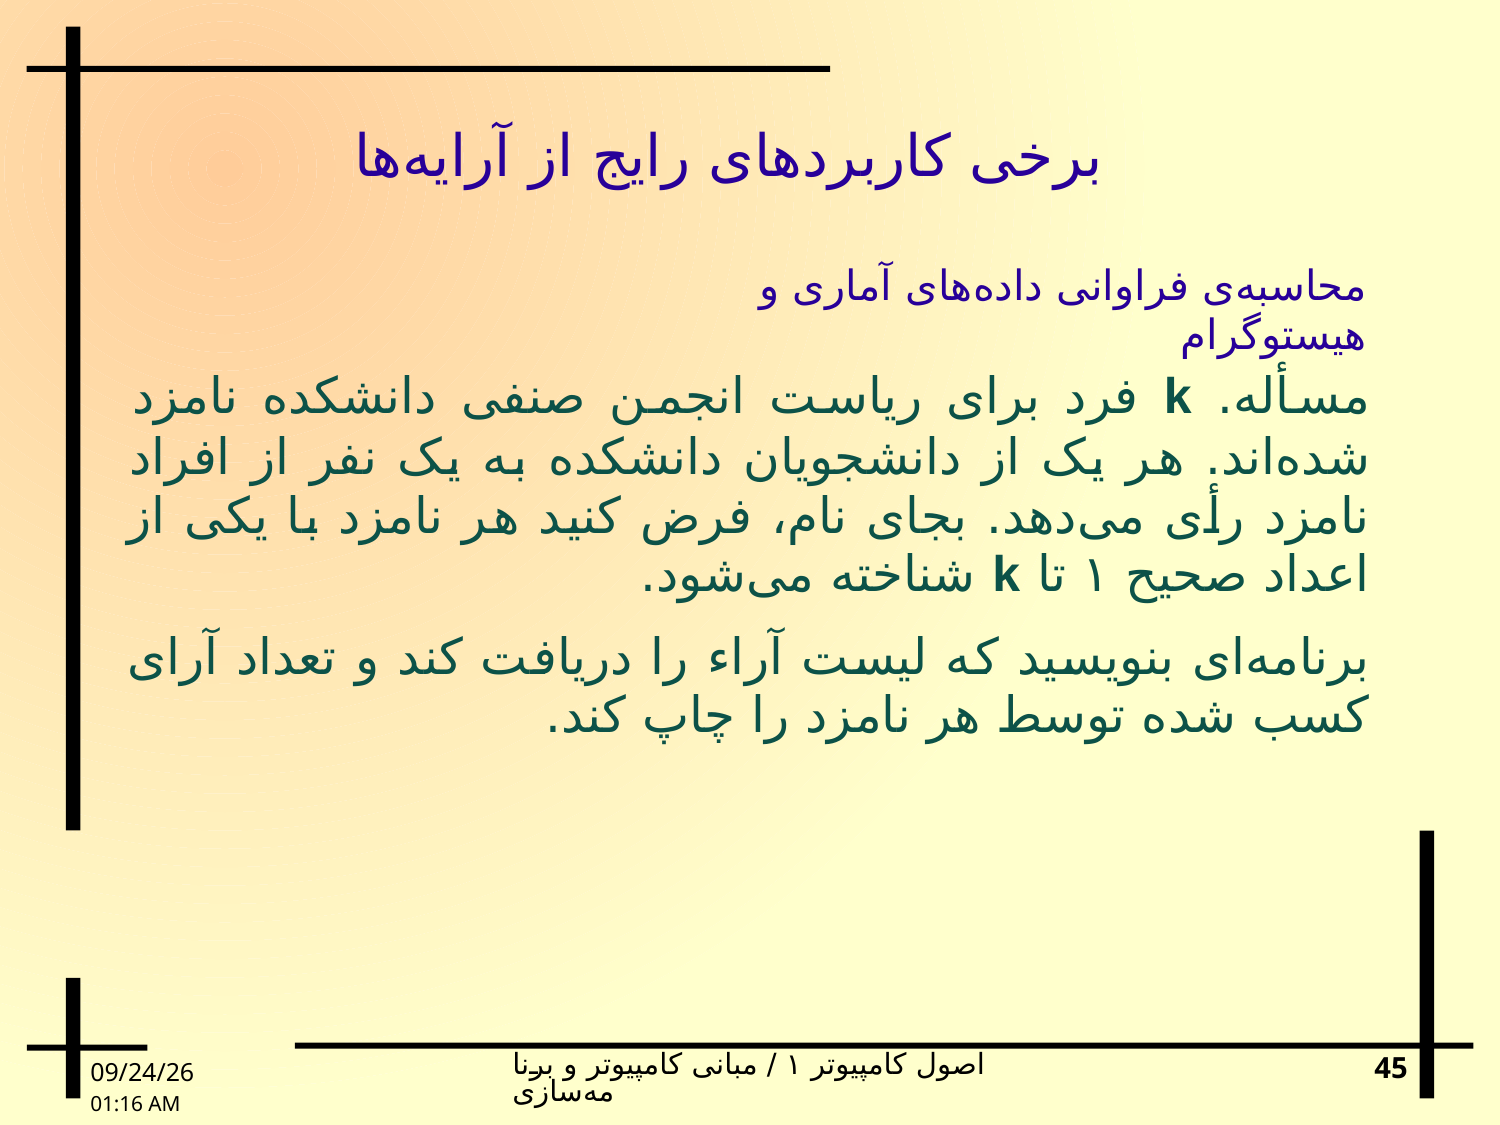

برخی کاربردهای رایج از آرایه‌ها
محاسبه‌ی فراوانی داده‌های آماری و هیستوگرام
# مسأله. k فرد برای ریاست انجمن صنفی دانشکده نامزد شده‌اند. هر یک از دانشجویان دانشکده به یک نفر از افراد نامزد رأی می‌دهد. بجای نام، فرض کنید هر نامزد با یکی از اعداد صحیح ۱ تا k شناخته می‌شود.
برنامه‌ای بنویسید که لیست آراء را دریافت کند و تعداد آرای کسب شده توسط هر نامزد را چاپ کند.
اصول کامپیوتر ۱ / مبانی کامپیوتر و برنامه‌سازی
45